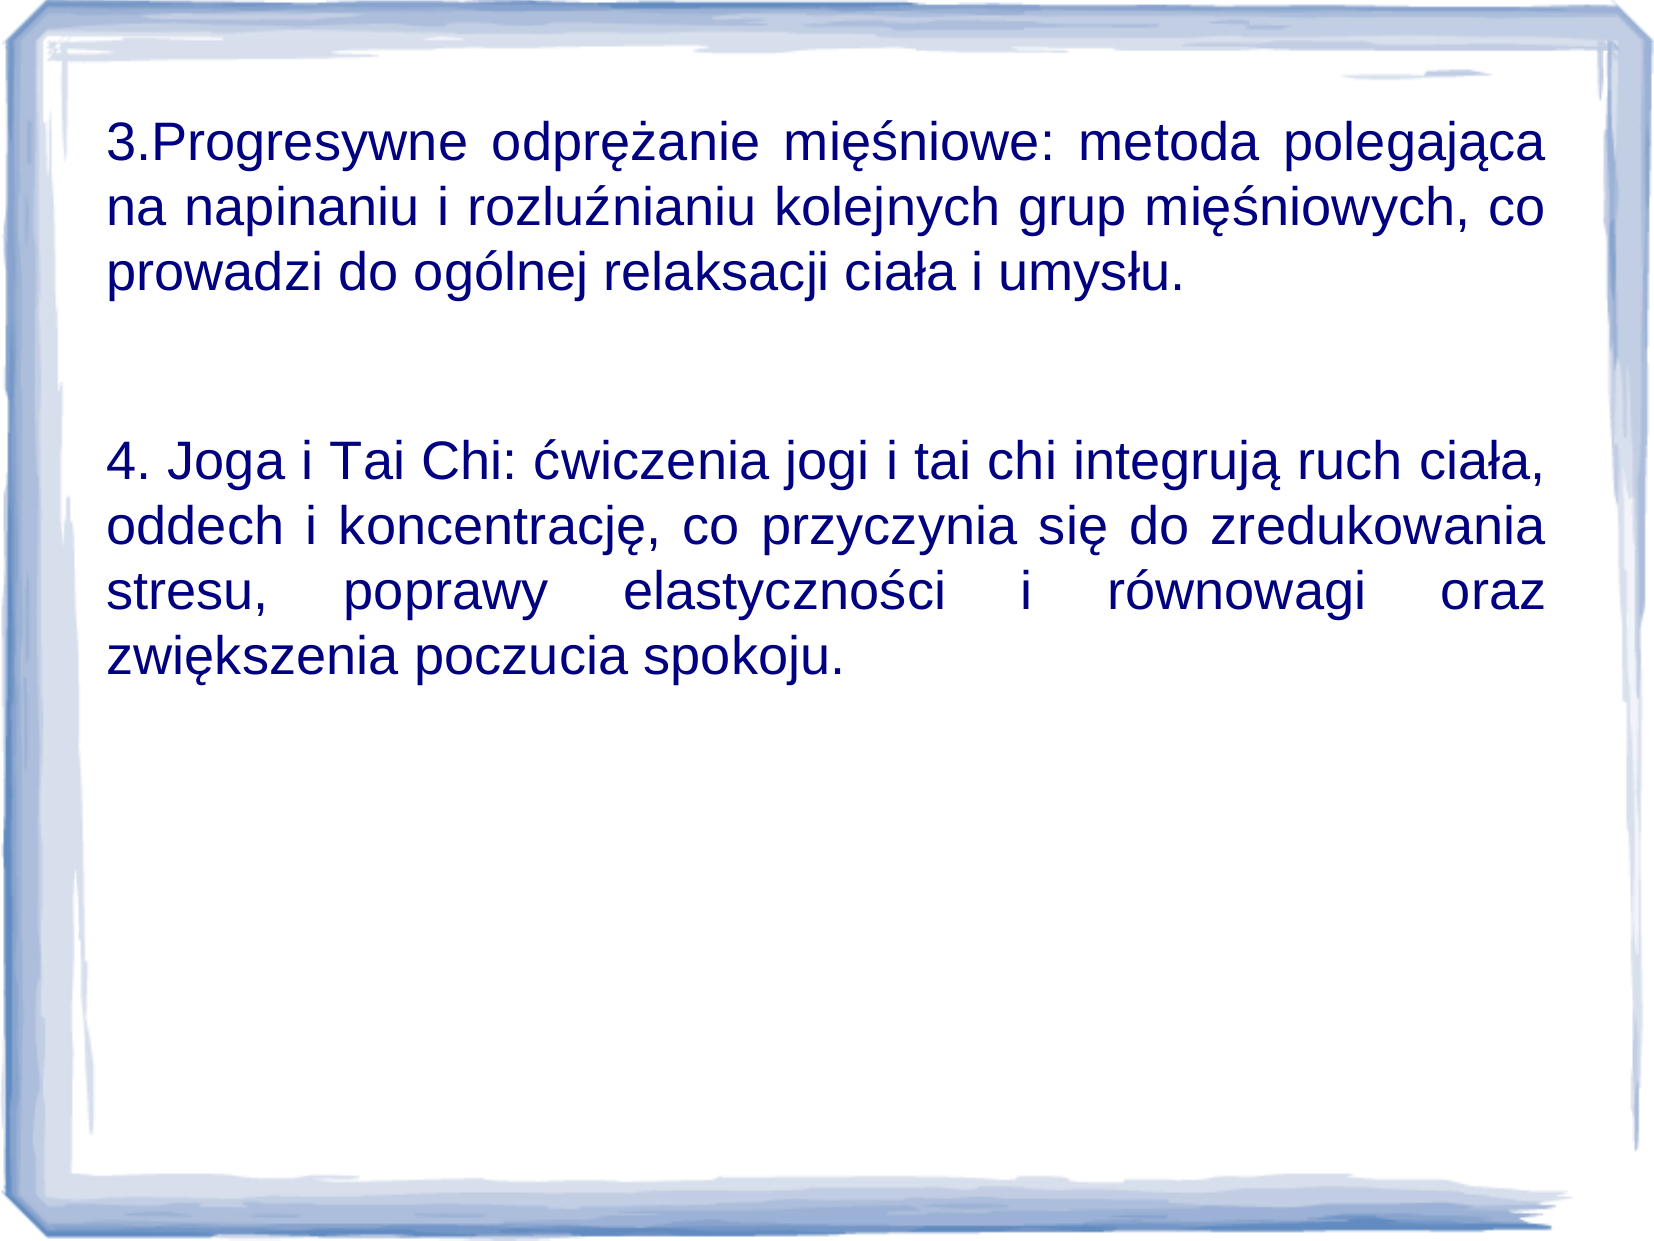

# 3.Progresywne odprężanie mięśniowe: metoda polegająca na napinaniu i rozluźnianiu kolejnych grup mięśniowych, co prowadzi do ogólnej relaksacji ciała i umysłu.
4. Joga i Tai Chi: ćwiczenia jogi i tai chi integrują ruch ciała, oddech i koncentrację, co przyczynia się do zredukowania stresu, poprawy elastyczności i równowagi oraz zwiększenia poczucia spokoju.